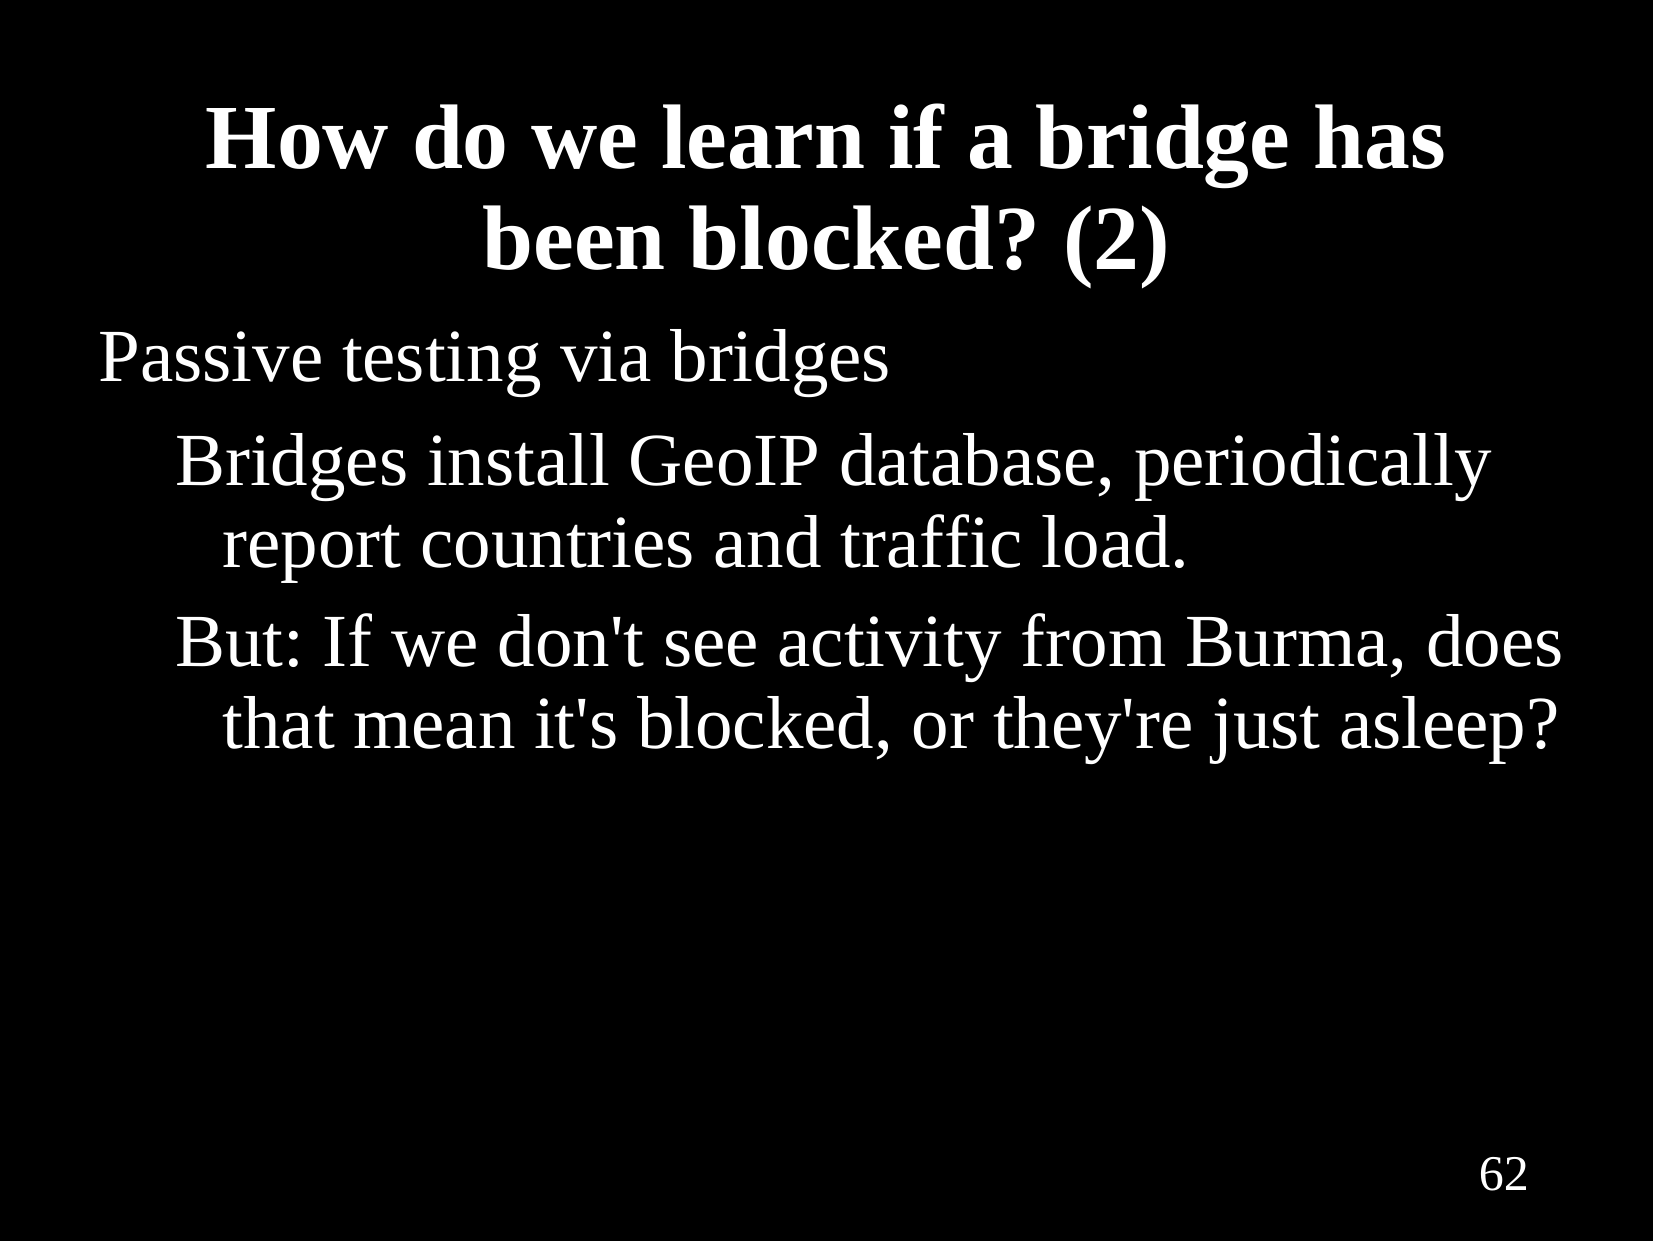

# How do we learn if a bridge has been blocked? (2)
Passive testing via bridges
Bridges install GeoIP database, periodically report countries and traffic load.
But: If we don't see activity from Burma, does that mean it's blocked, or they're just asleep?